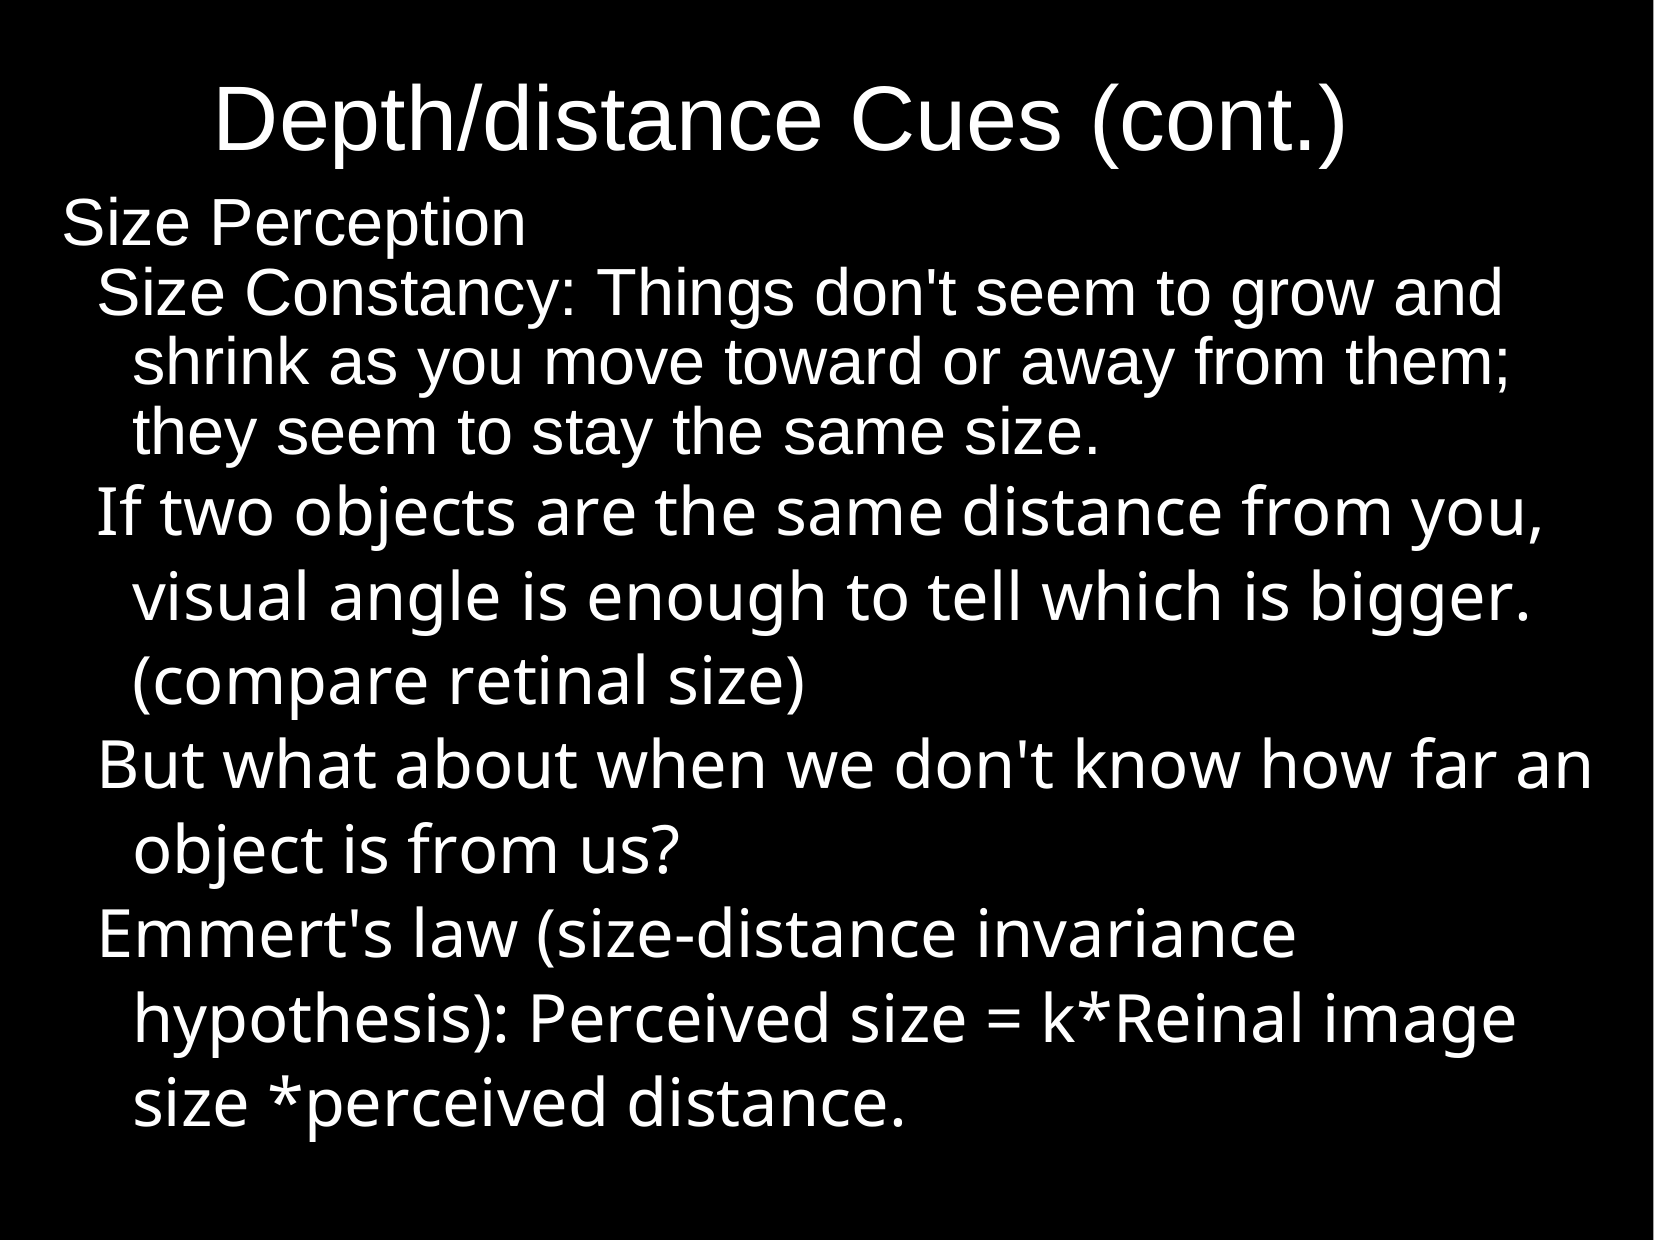

# Depth/distance Cues (cont.)
Size Perception
Size Constancy: Things don't seem to grow and shrink as you move toward or away from them; they seem to stay the same size.
If two objects are the same distance from you, visual angle is enough to tell which is bigger. (compare retinal size)
But what about when we don't know how far an object is from us?
Emmert's law (size-distance invariance hypothesis): Perceived size = k*Reinal image size *perceived distance.